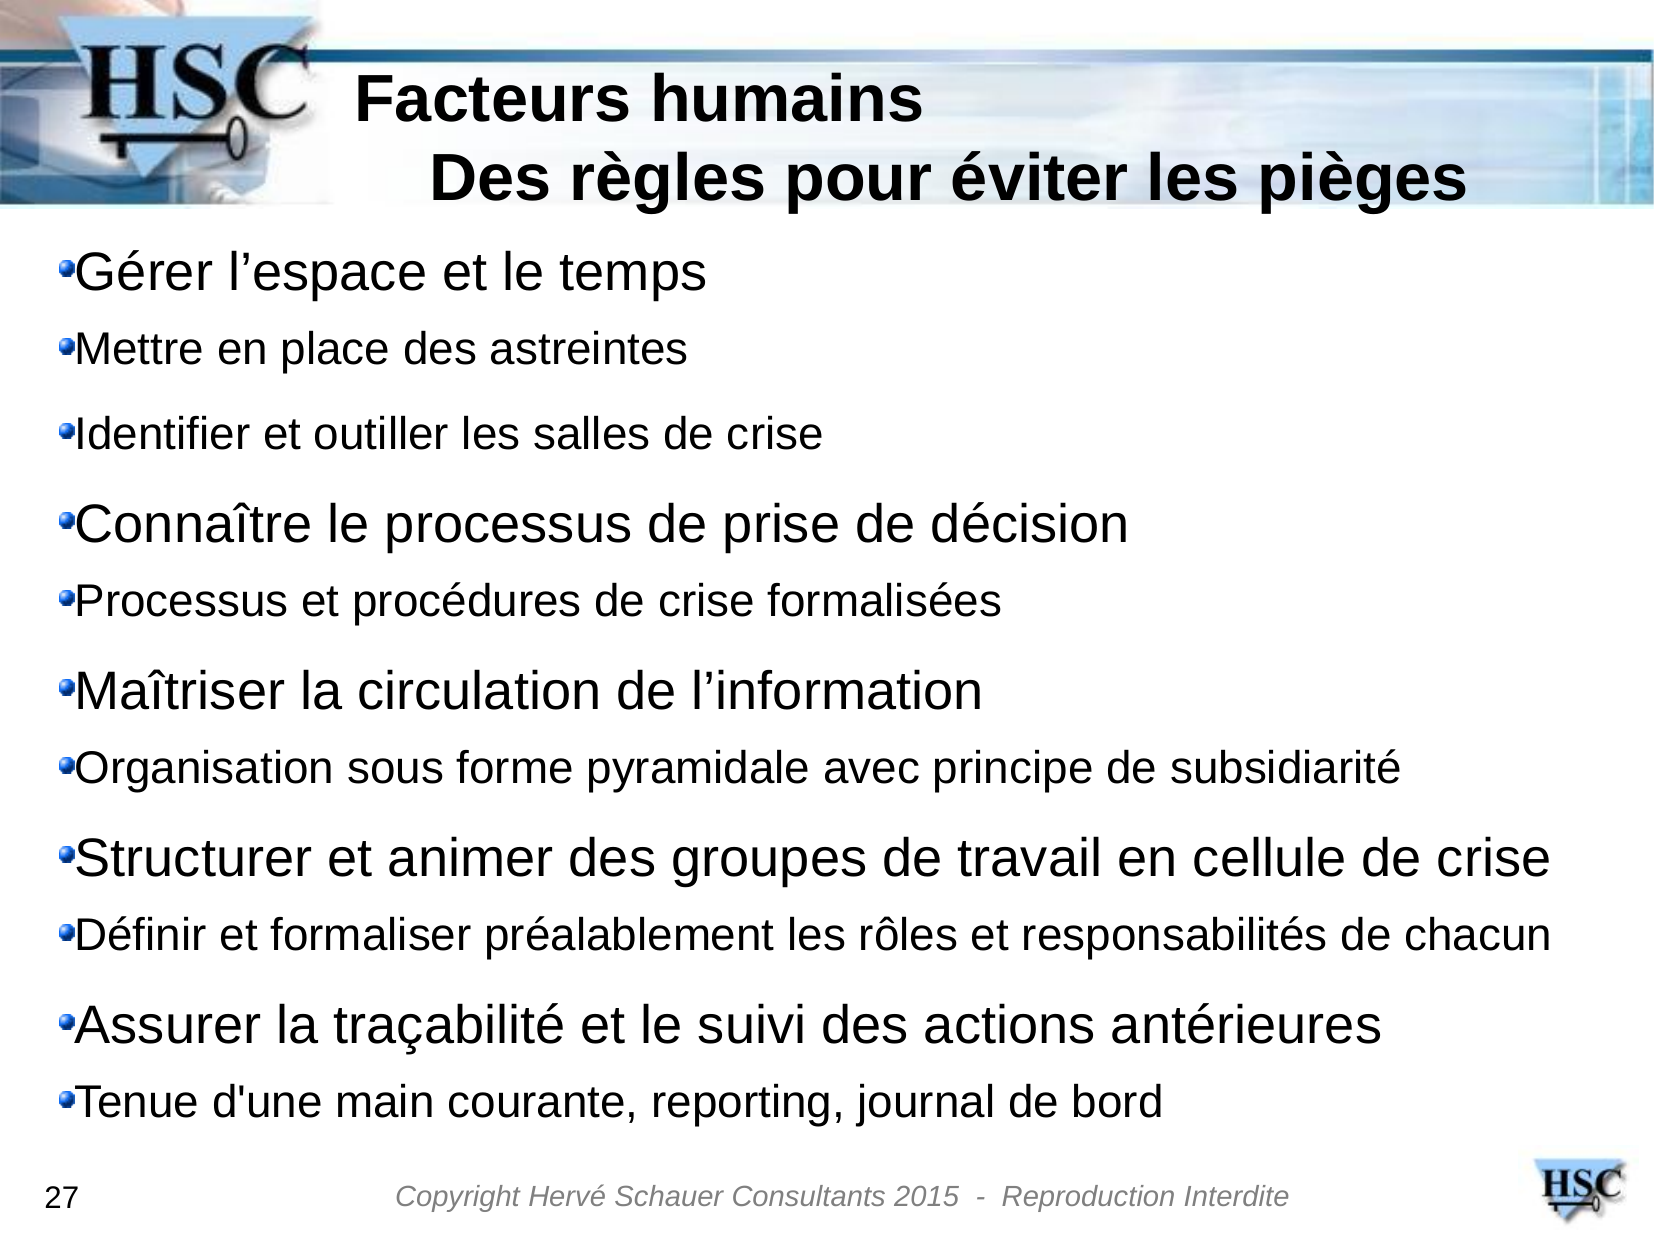

# Facteurs humains Des règles pour éviter les pièges
Gérer l’espace et le temps
Mettre en place des astreintes
Identifier et outiller les salles de crise
Connaître le processus de prise de décision
Processus et procédures de crise formalisées
Maîtriser la circulation de l’information
Organisation sous forme pyramidale avec principe de subsidiarité
Structurer et animer des groupes de travail en cellule de crise
Définir et formaliser préalablement les rôles et responsabilités de chacun
Assurer la traçabilité et le suivi des actions antérieures
Tenue d'une main courante, reporting, journal de bord